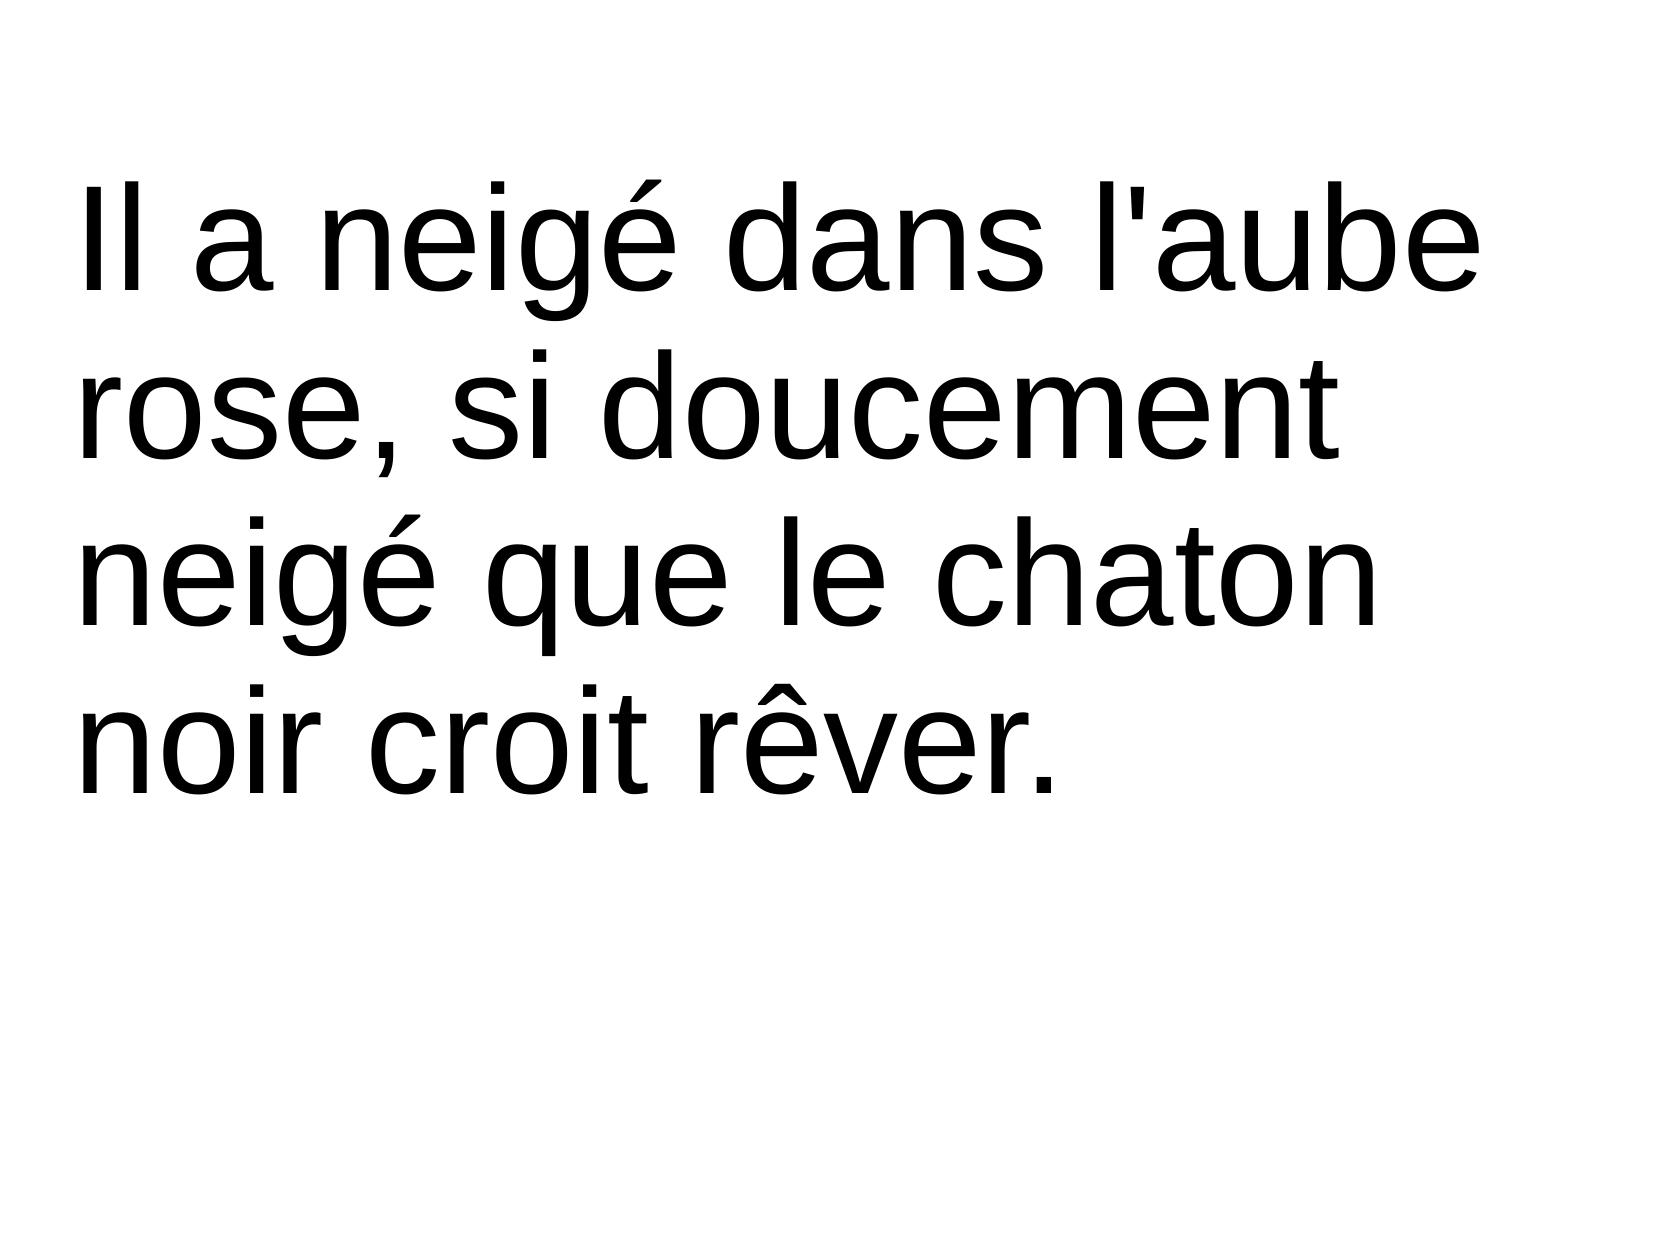

Il a neigé dans l'aube rose, si doucement neigé que le chaton noir croit rêver.